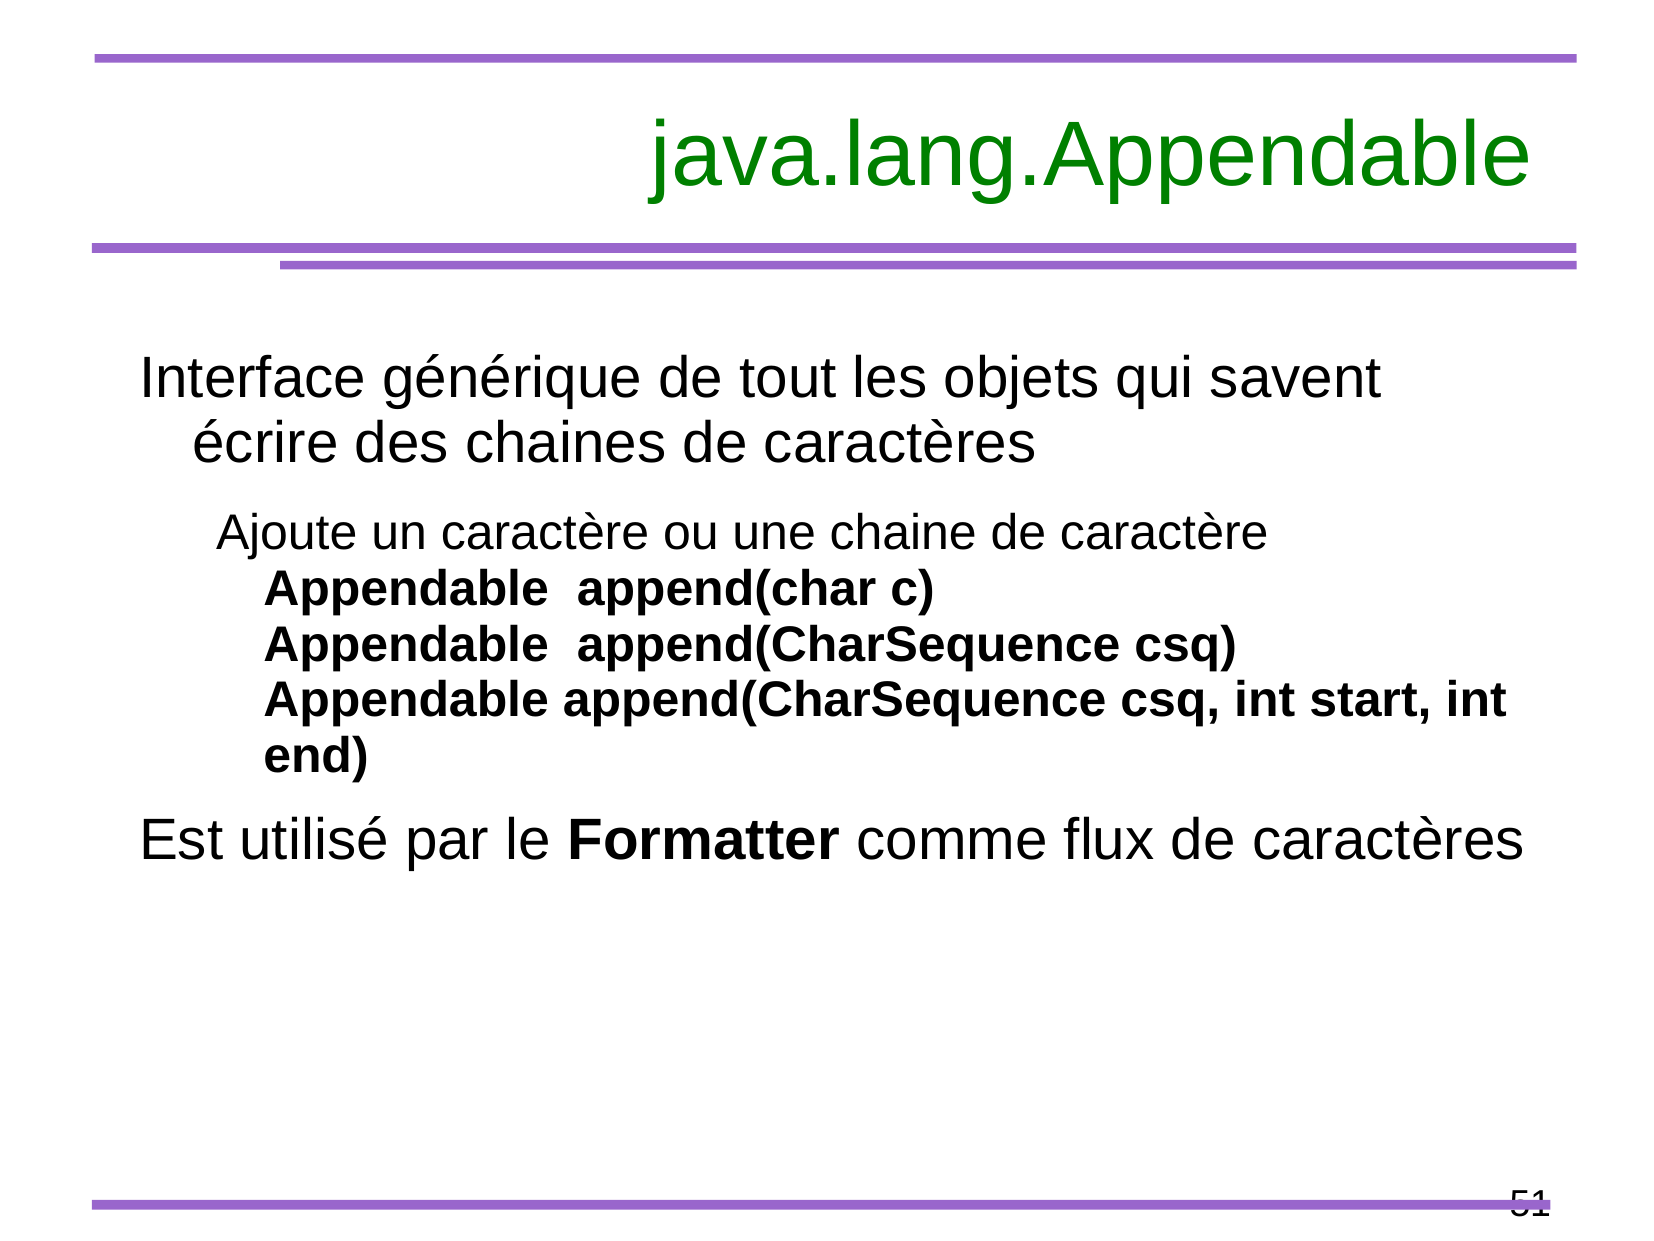

# java.lang.Appendable
Interface générique de tout les objets qui savent écrire des chaines de caractères
Ajoute un caractère ou une chaine de caractère
Appendable append(char c)
Appendable append(CharSequence csq)
Appendable append(CharSequence csq, int start, int end)
Est utilisé par le Formatter comme flux de caractères